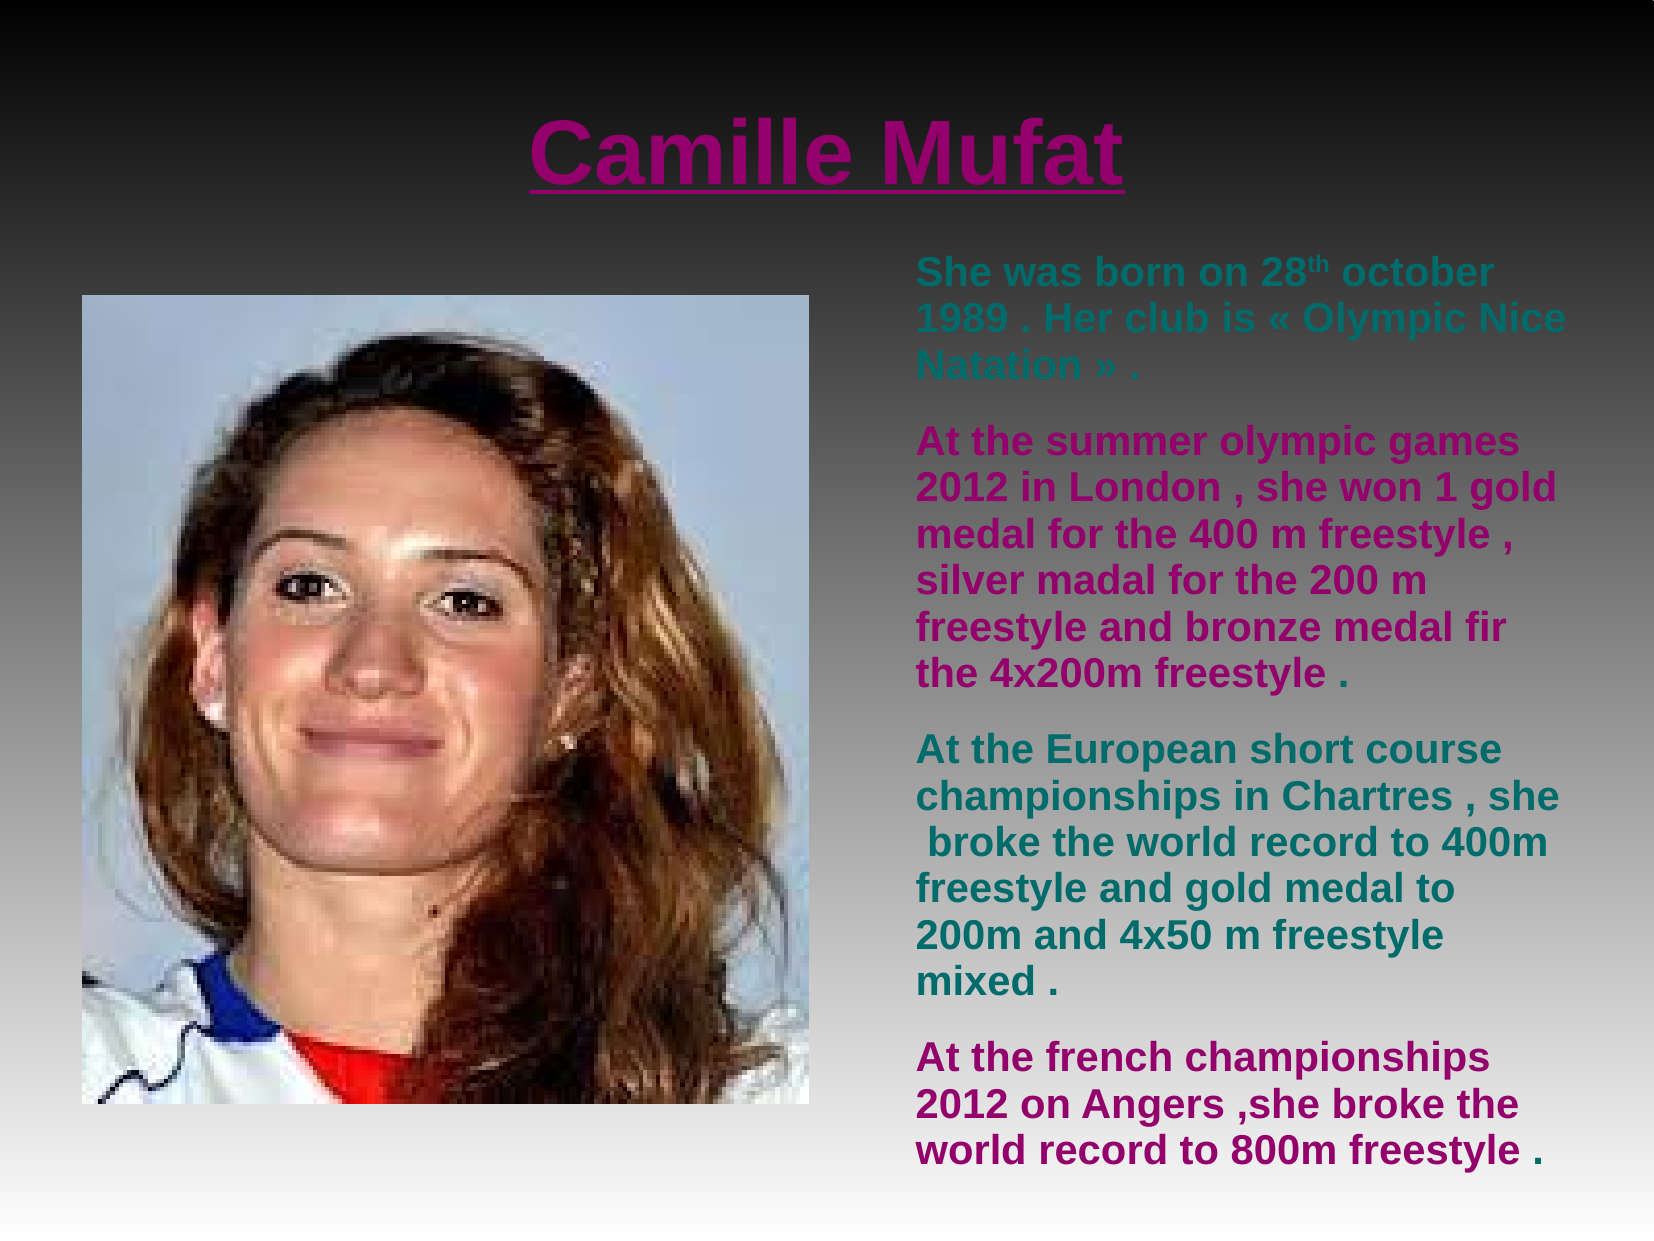

# Camille Mufat
She was born on 28th october 1989 . Her club is « Olympic Nice Natation » .
At the summer olympic games 2012 in London , she won 1 gold medal for the 400 m freestyle , silver madal for the 200 m freestyle and bronze medal fir the 4x200m freestyle .
At the European short course championships in Chartres , she broke the world record to 400m freestyle and gold medal to 200m and 4x50 m freestyle mixed .
At the french championships 2012 on Angers ,she broke the world record to 800m freestyle .